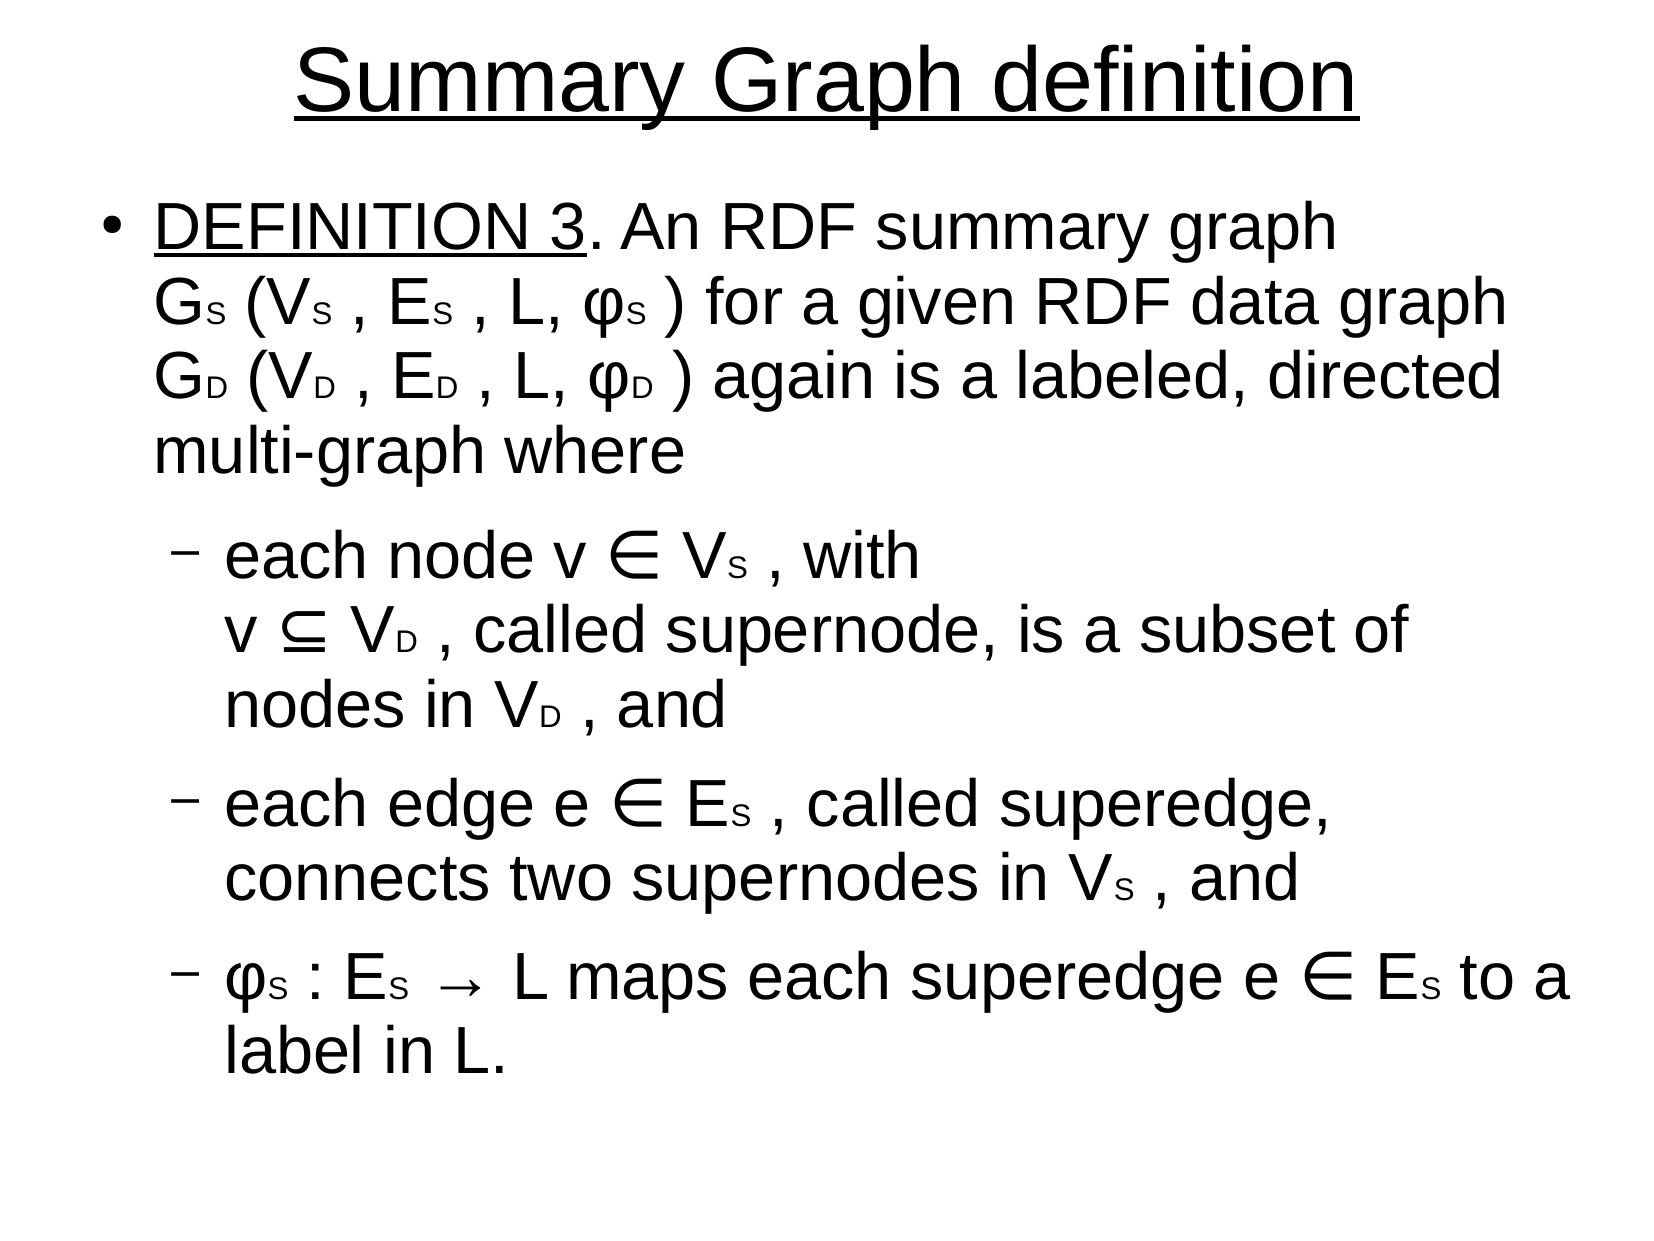

# Summary Graph definition
DEFINITION 3. An RDF summary graph
GS (VS , ES , L, φS ) for a given RDF data graph
GD (VD , ED , L, φD ) again is a labeled, directed multi-graph where
each node v ∈ VS , with
v ⊆ VD , called supernode, is a subset of nodes in VD , and
each edge e ∈ ES , called superedge, connects two supernodes in VS , and
φS : ES → L maps each superedge e ∈ ES to a label in L.